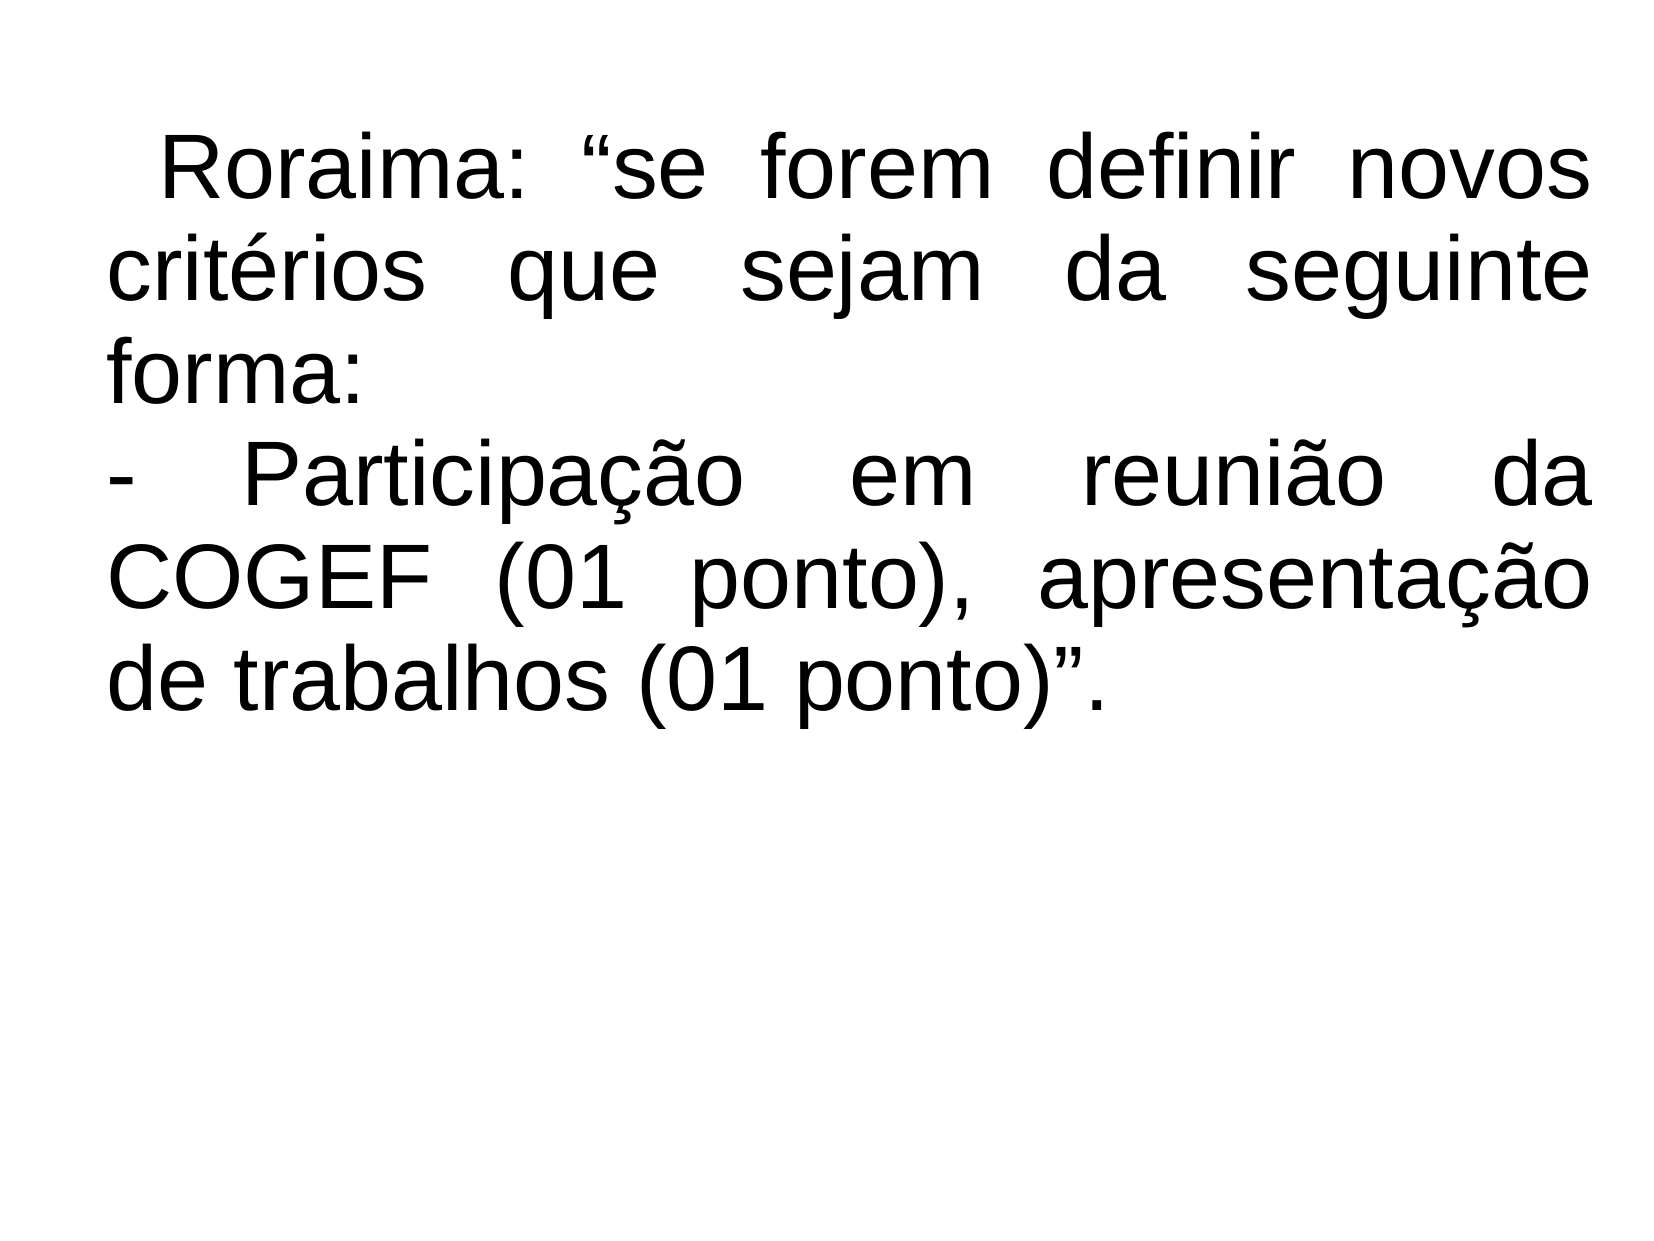

# Roraima: “se forem definir novos critérios que sejam da seguinte forma: - Participação em reunião da COGEF (01 ponto), apresentação de trabalhos (01 ponto)”.